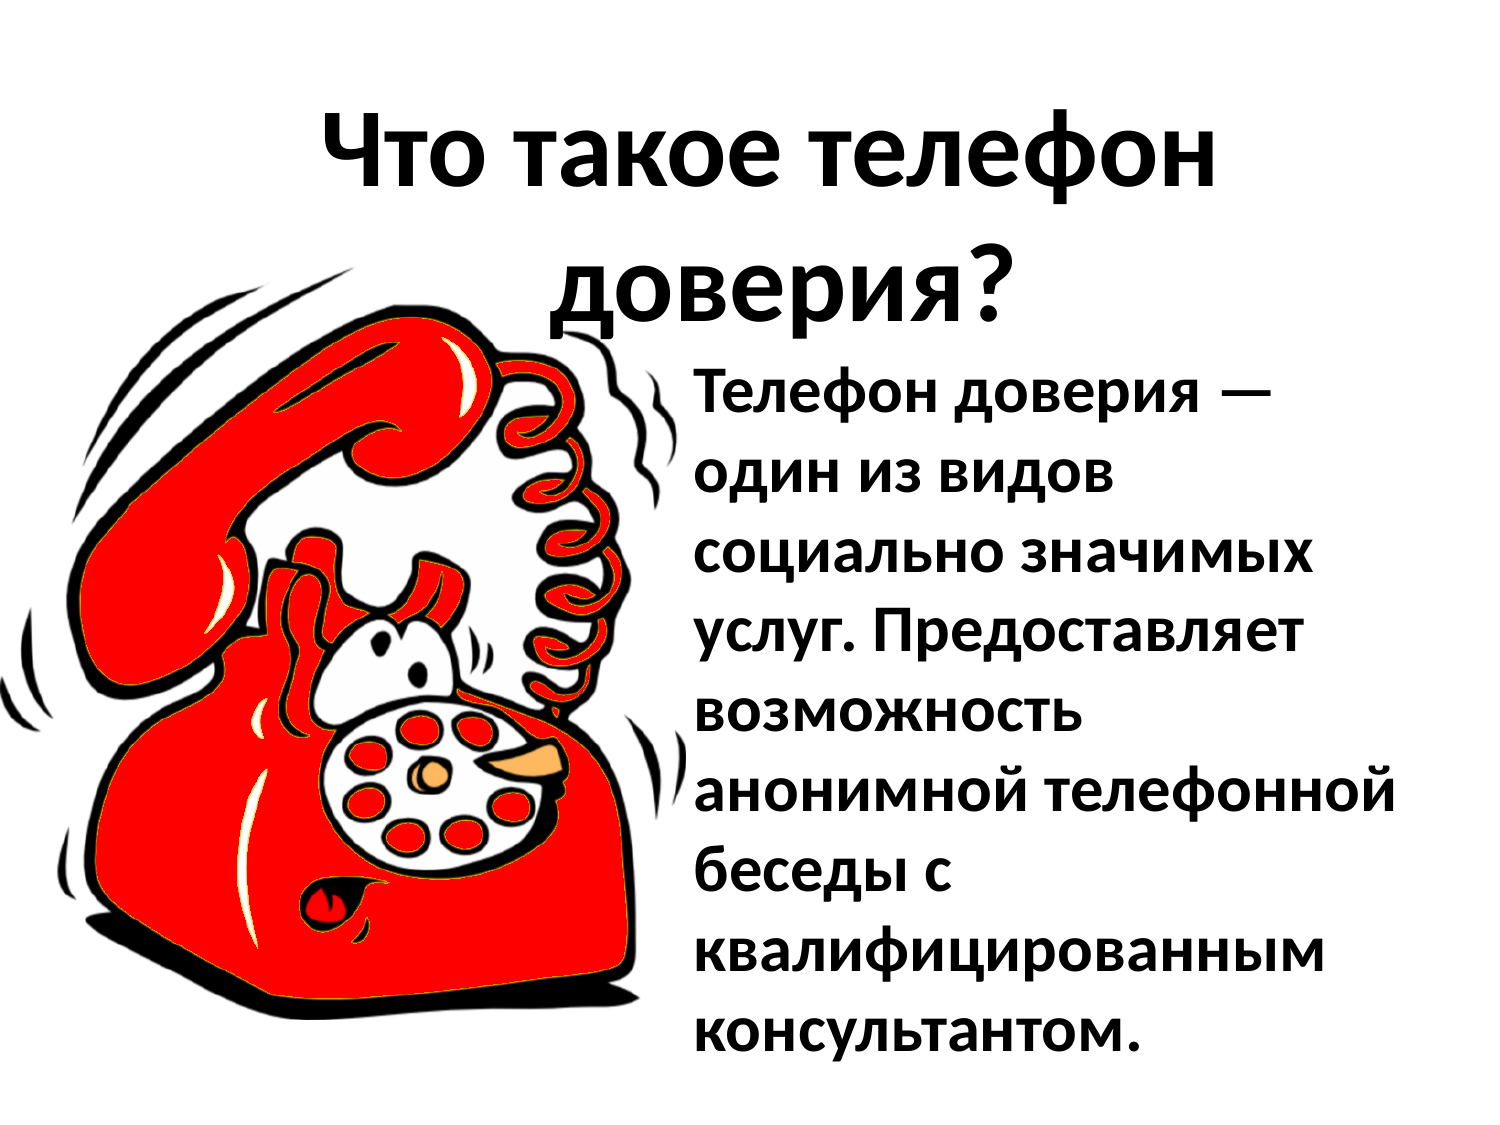

Что такое телефон
доверия?
Телефон доверия — один из видов социально значимых услуг. Предоставляет возможность анонимной телефонной беседы с квалифицированным консультантом.